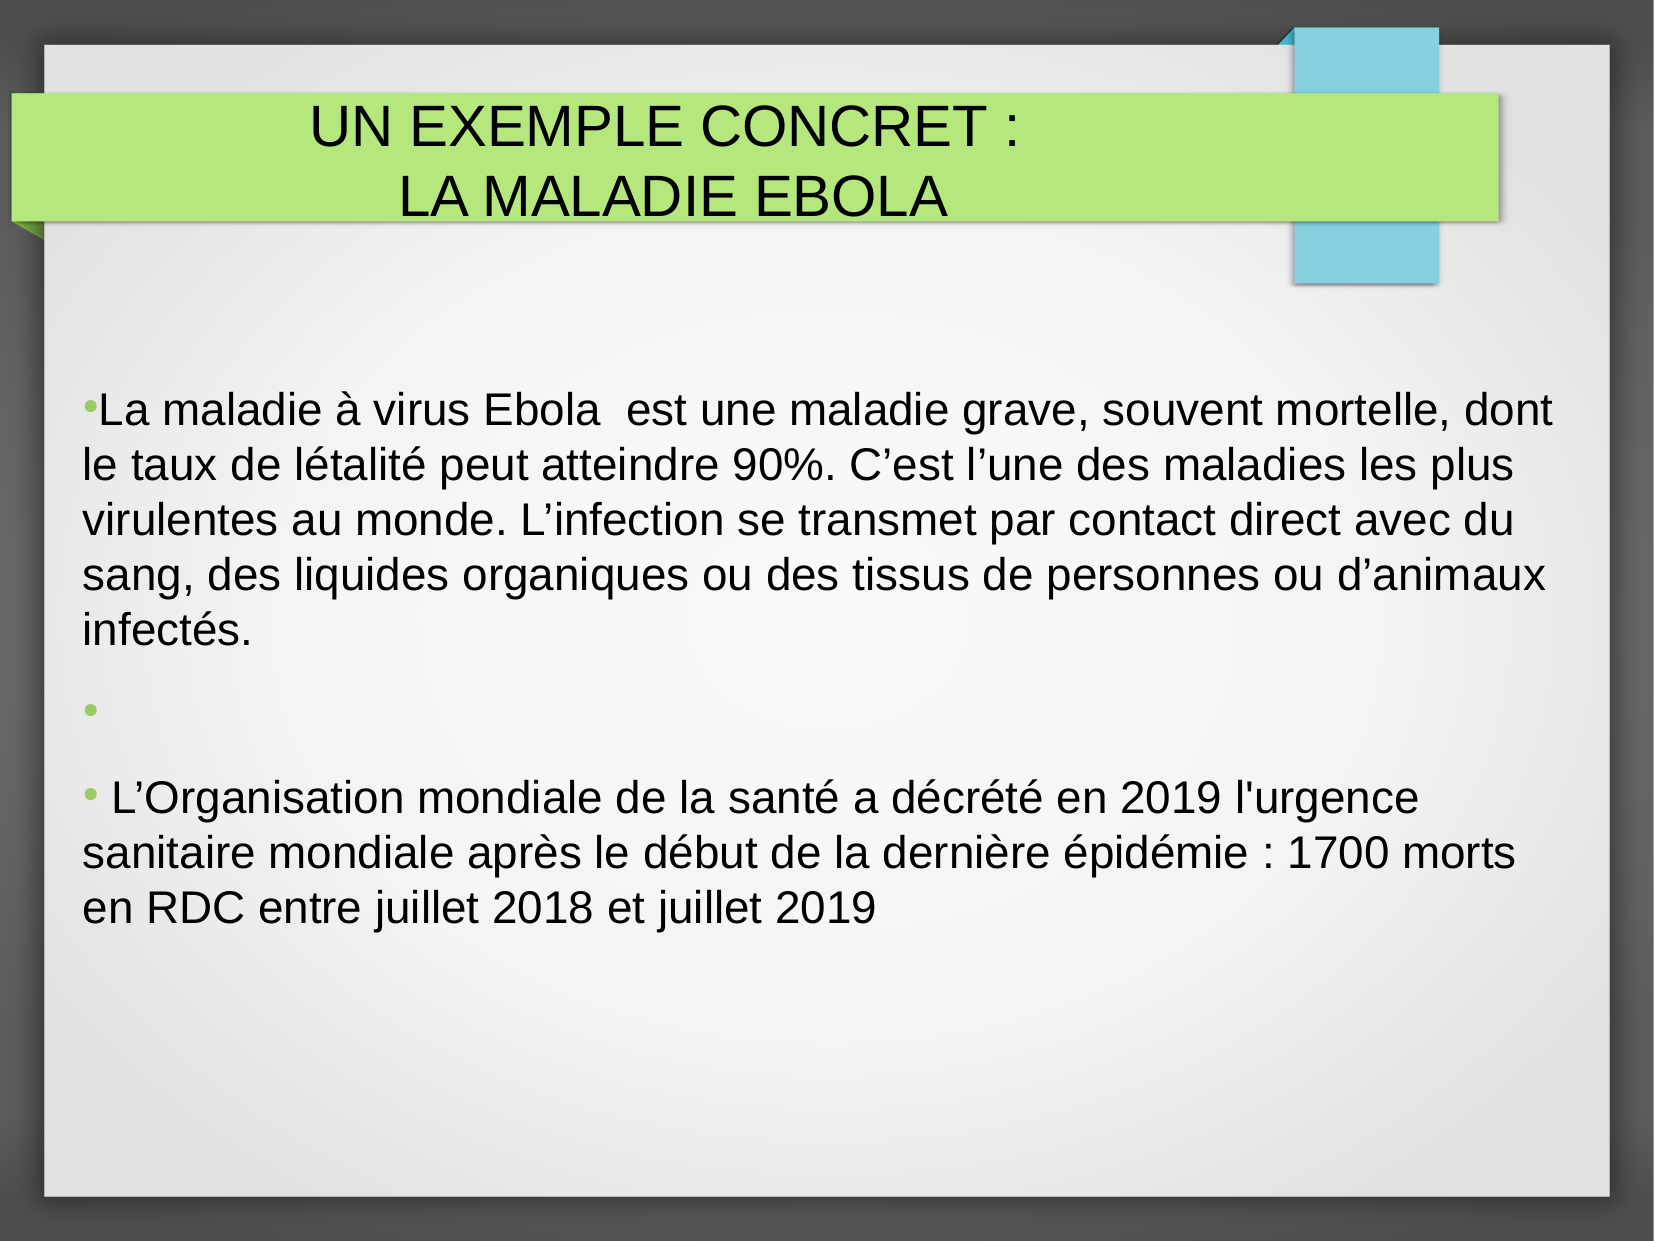

# UN EXEMPLE CONCRET : LA MALADIE EBOLA
La maladie à virus Ebola est une maladie grave, souvent mortelle, dont le taux de létalité peut atteindre 90%. C’est l’une des maladies les plus virulentes au monde. L’infection se transmet par contact direct avec du sang, des liquides organiques ou des tissus de personnes ou d’animaux infectés.
 L’Organisation mondiale de la santé a décrété en 2019 l'urgence sanitaire mondiale après le début de la dernière épidémie : 1700 morts en RDC entre juillet 2018 et juillet 2019